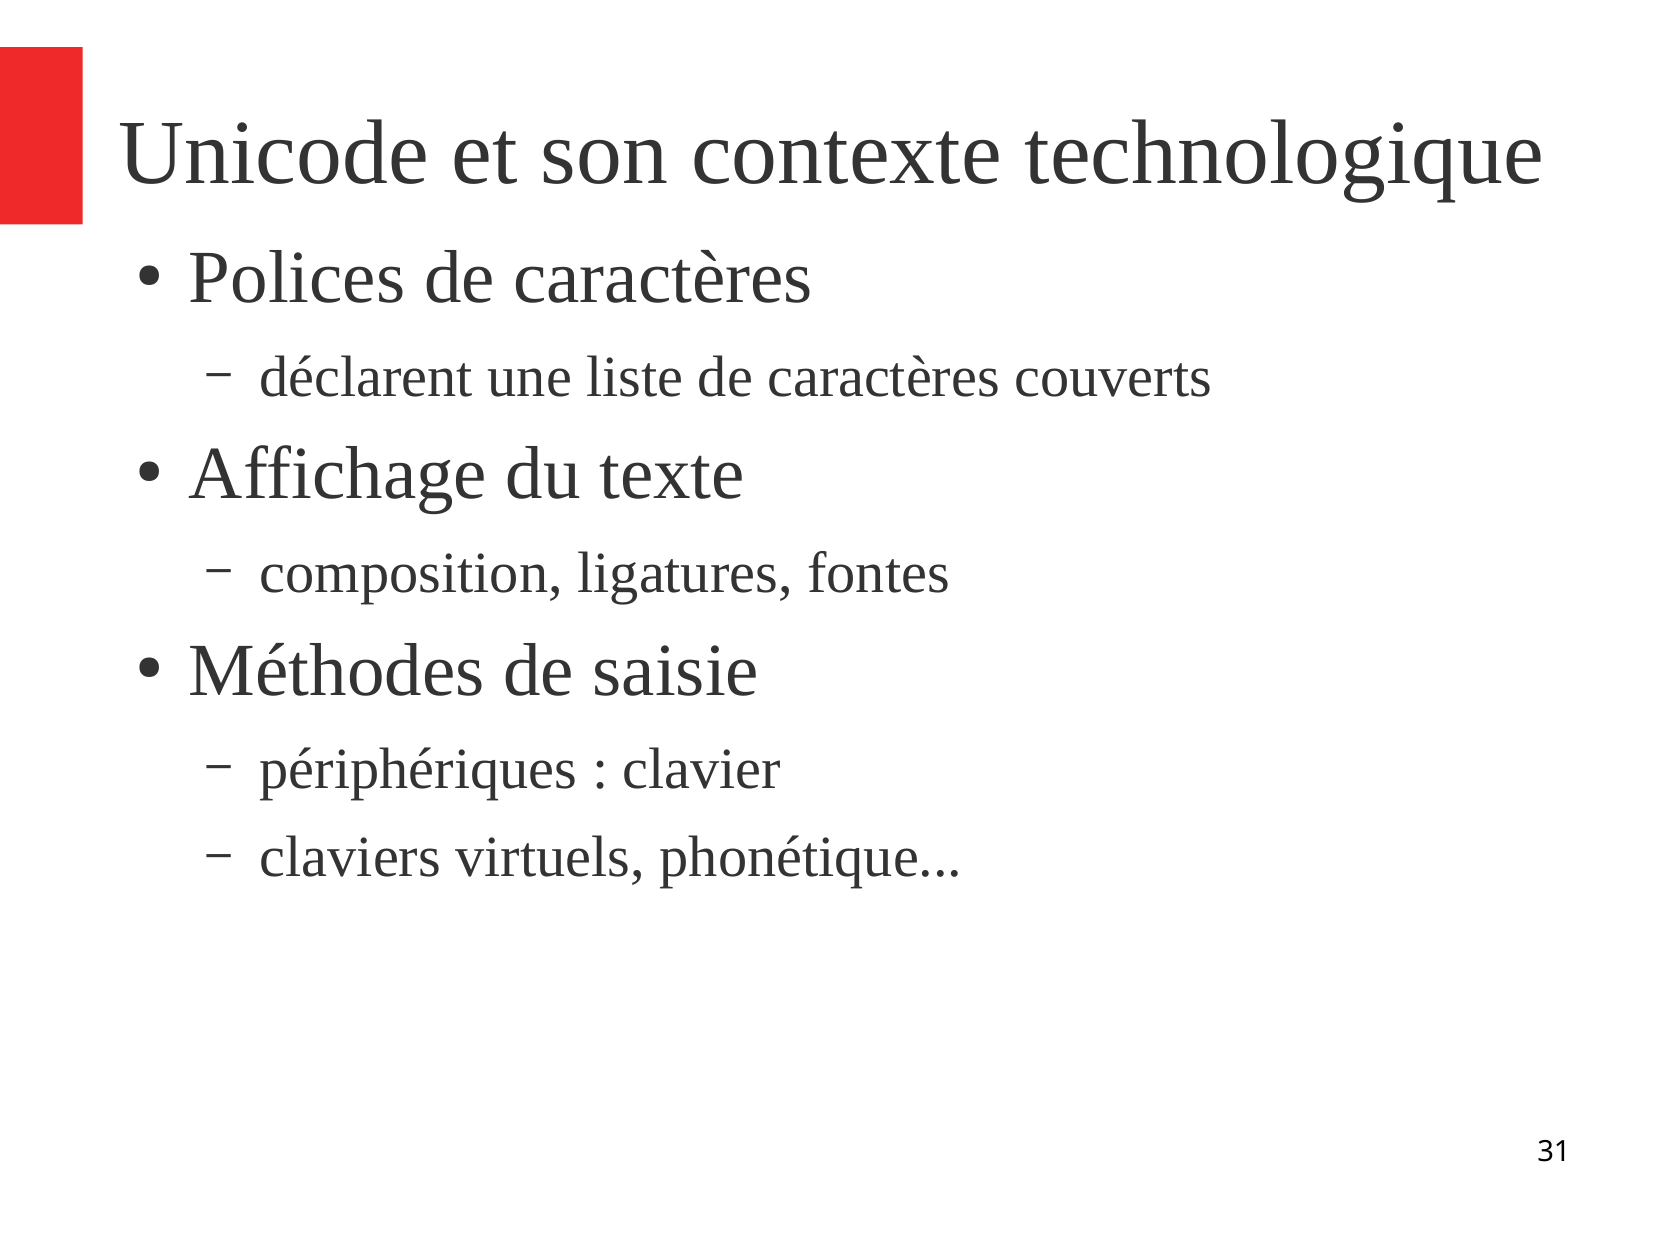

# Unicode et son contexte technologique
Polices de caractères
déclarent une liste de caractères couverts
Affichage du texte
composition, ligatures, fontes
Méthodes de saisie
périphériques : clavier
claviers virtuels, phonétique...
31